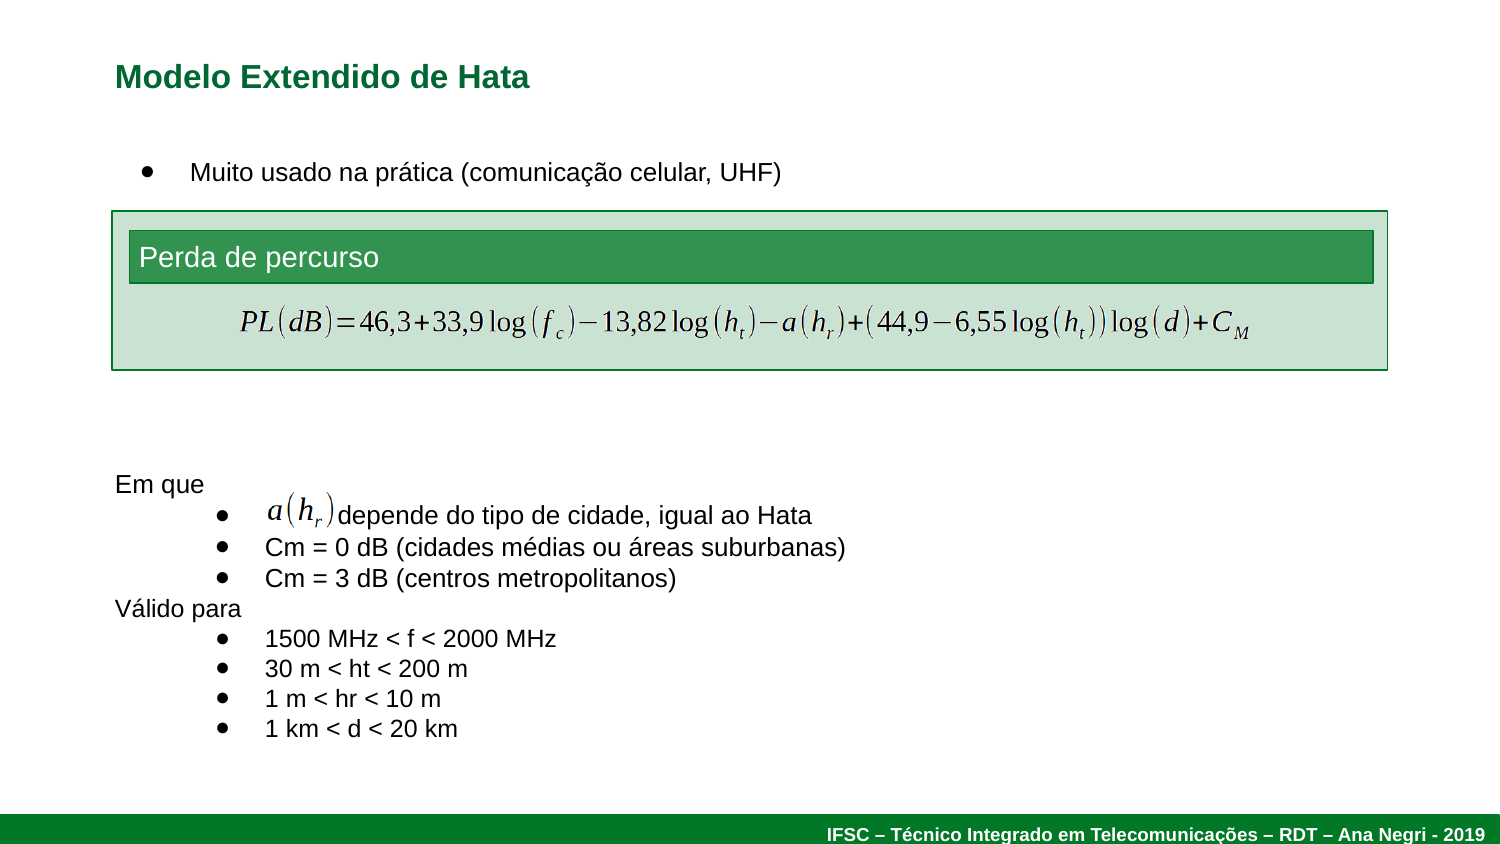

Modelo Extendido de Hata
Muito usado na prática (comunicação celular, UHF)
Em que
 depende do tipo de cidade, igual ao Hata
Cm = 0 dB (cidades médias ou áreas suburbanas)
Cm = 3 dB (centros metropolitanos)
Válido para
1500 MHz < f < 2000 MHz
30 m < ht < 200 m
1 m < hr < 10 m
1 km < d < 20 km
Perda de percurso
IFSC – Técnico Integrado em Telecomunicações – RDT – Ana Negri - 2019